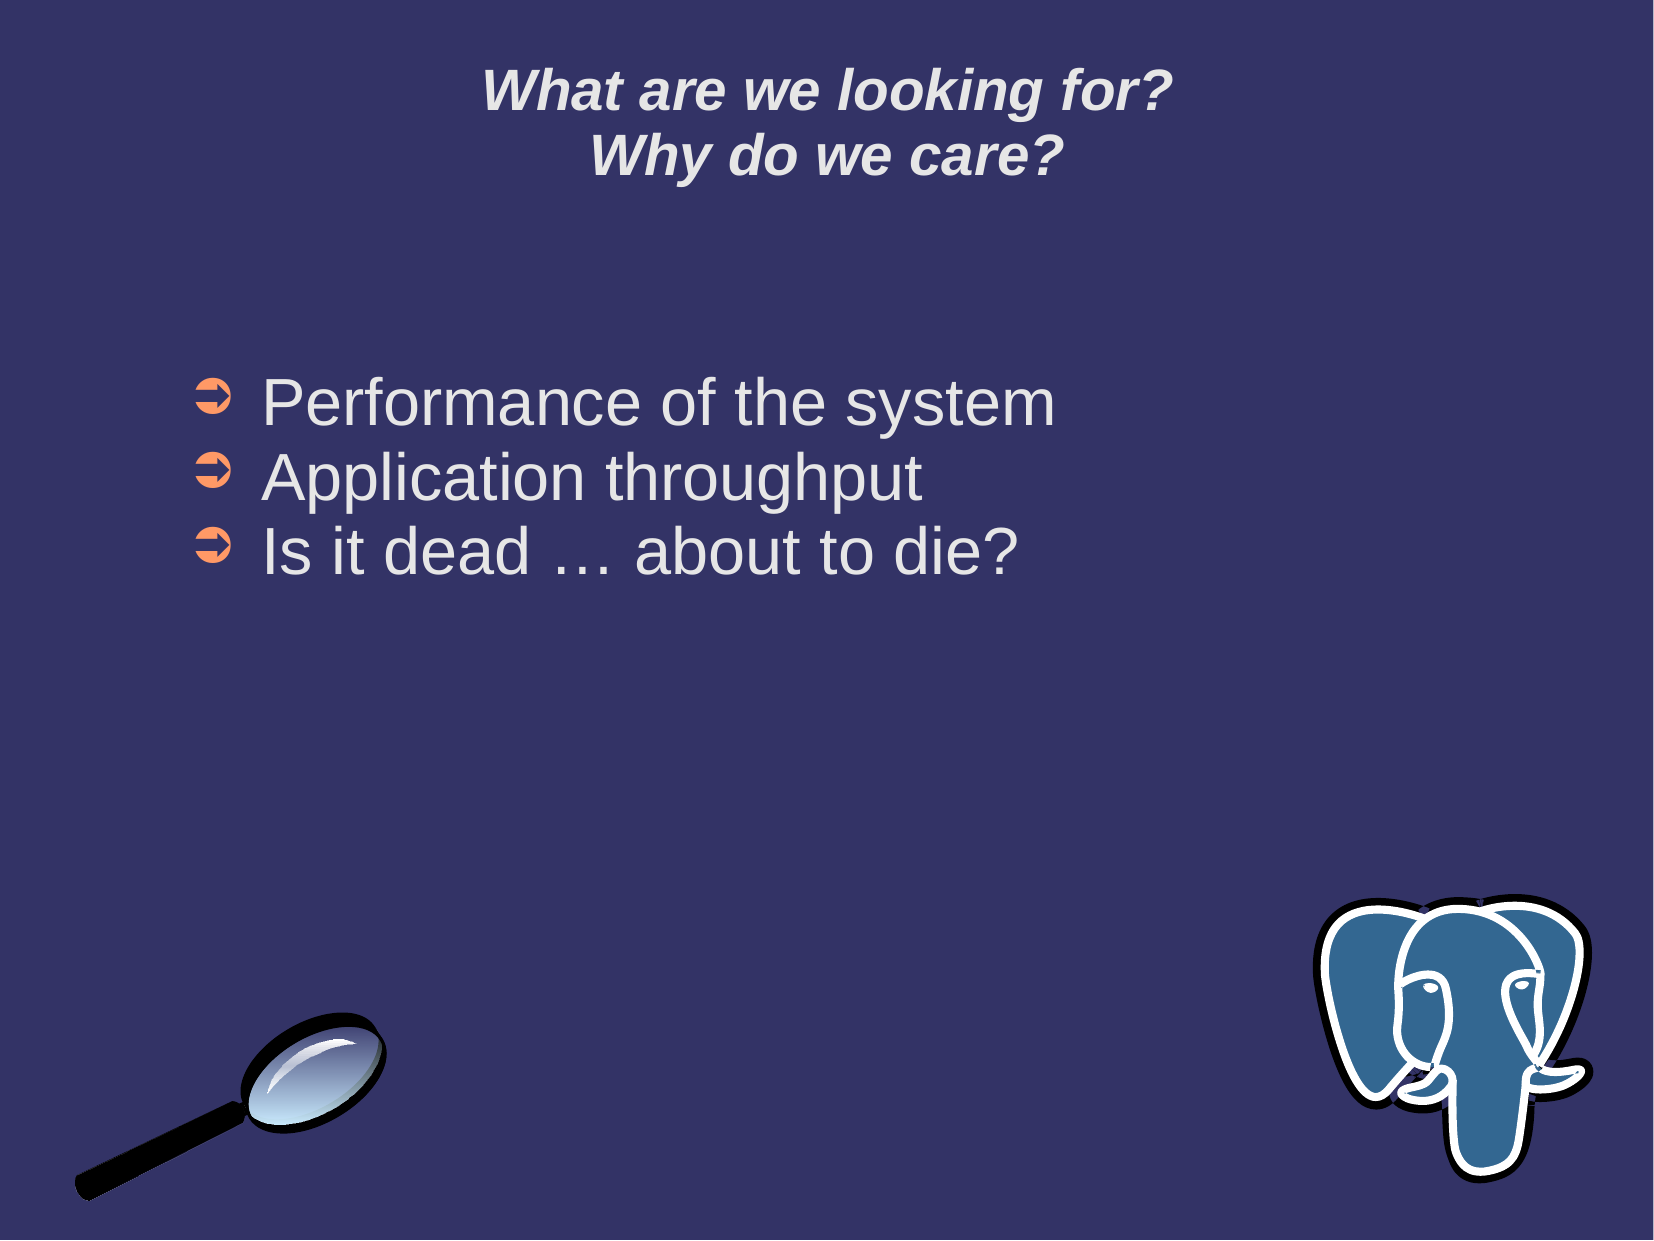

# What are we looking for? Why do we care?
Performance of the system
Application throughput
Is it dead … about to die?